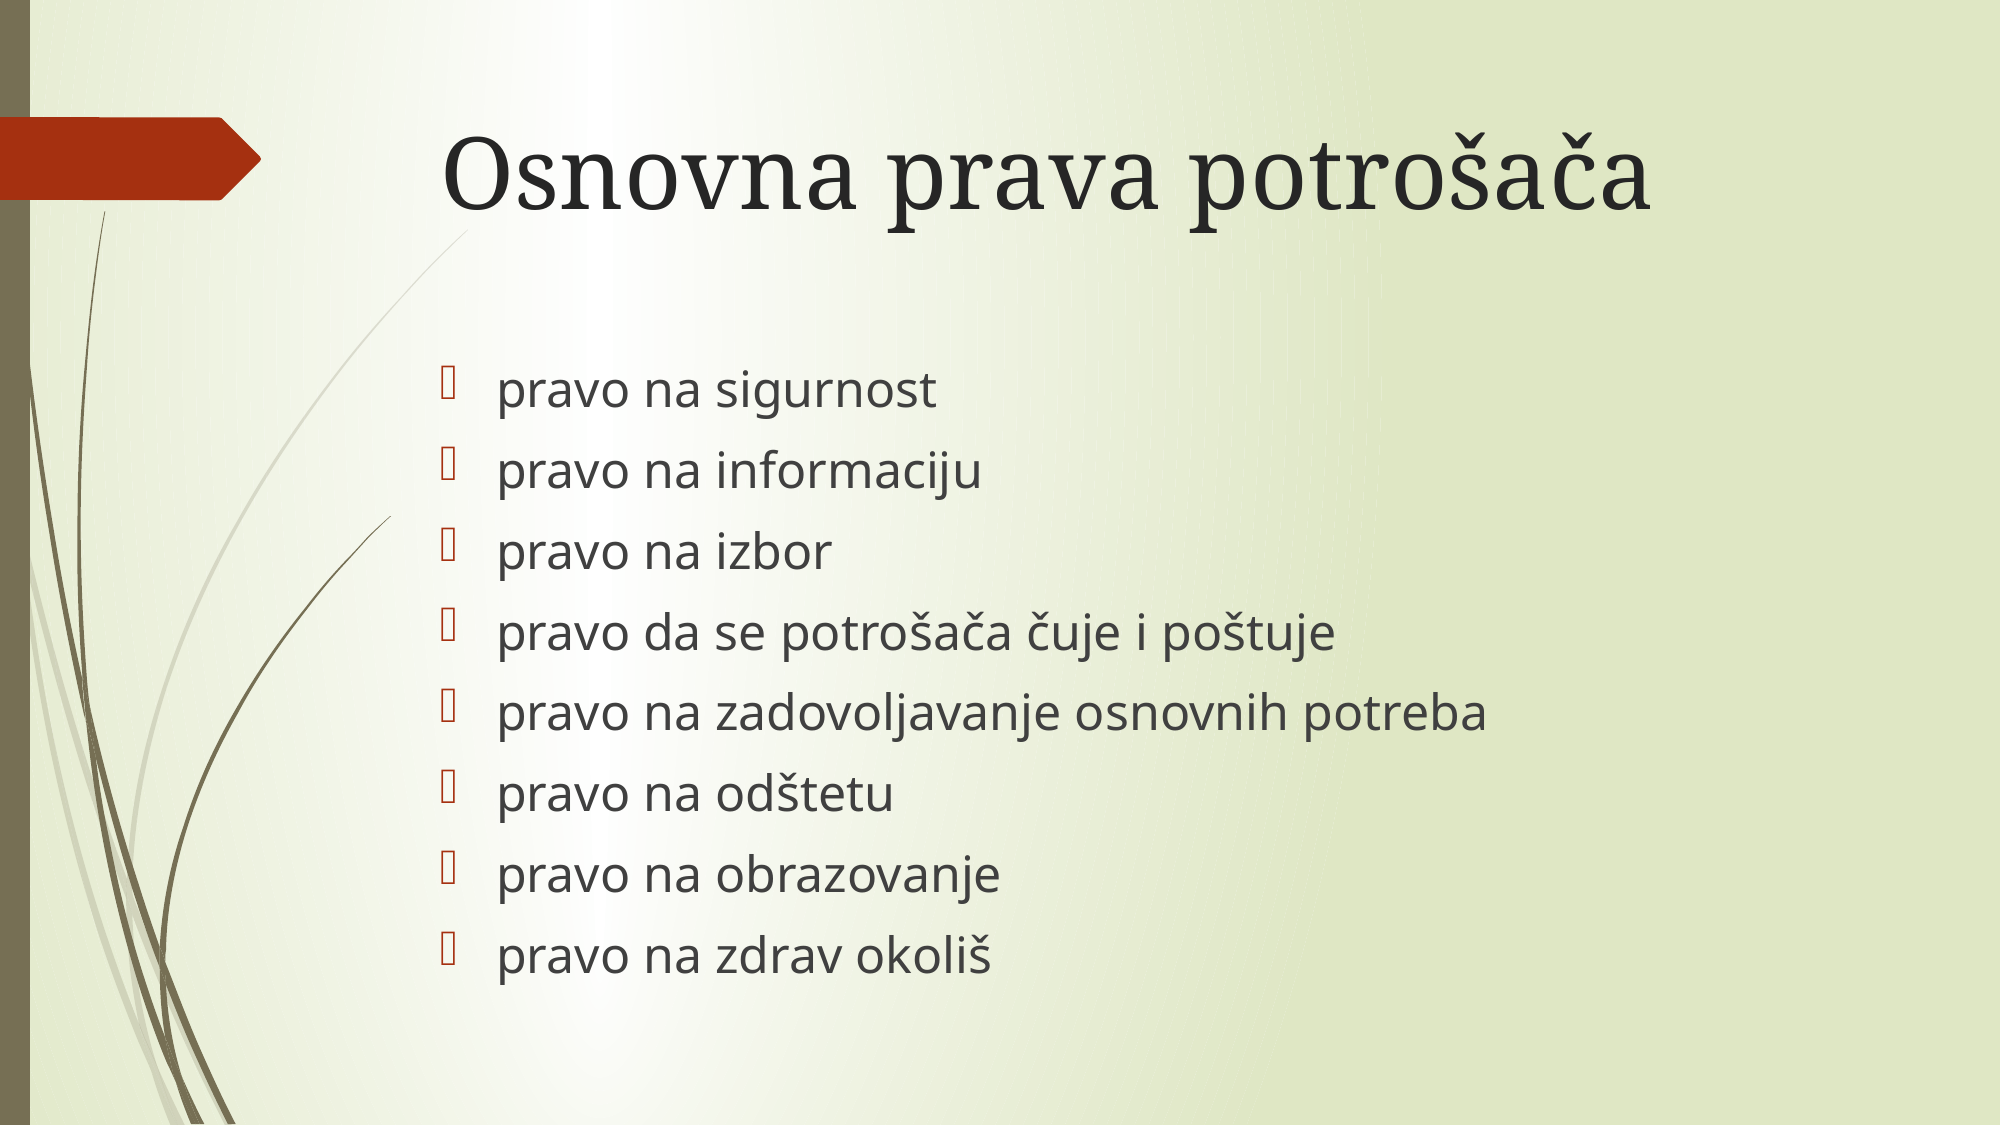

# Osnovna prava potrošača
pravo na sigurnost
pravo na informaciju
pravo na izbor
pravo da se potrošača čuje i poštuje
pravo na zadovoljavanje osnovnih potreba
pravo na odštetu
pravo na obrazovanje
pravo na zdrav okoliš